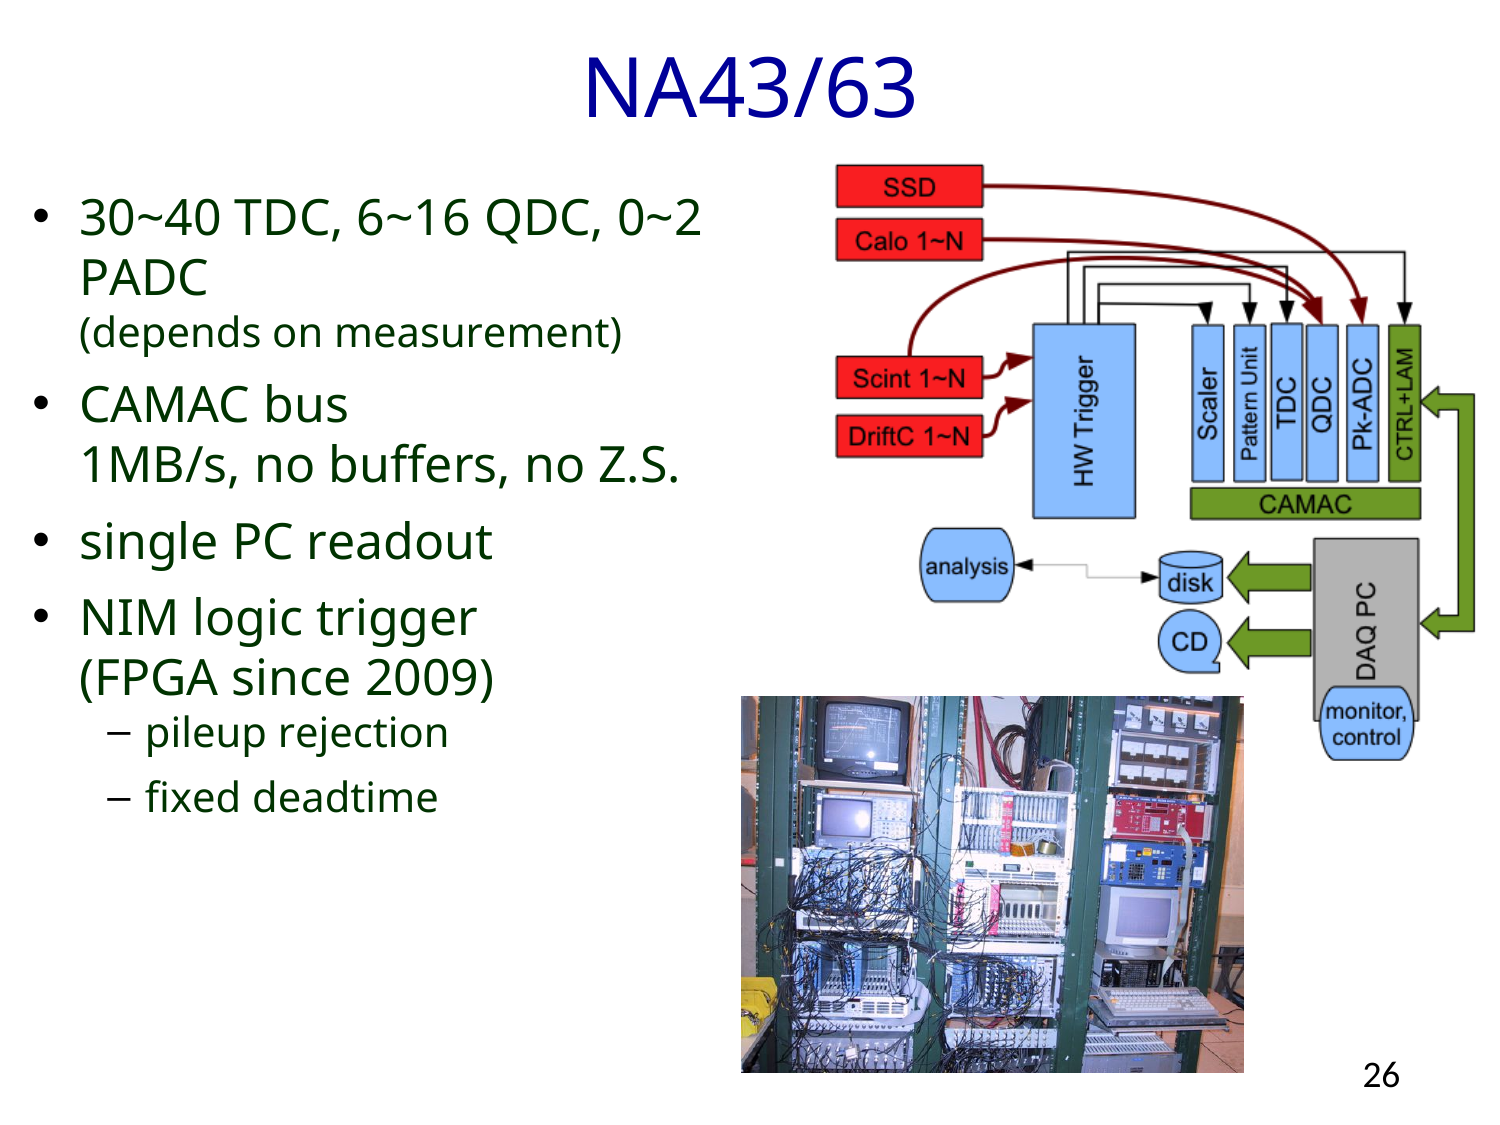

# NA43/63
30~40 TDC, 6~16 QDC, 0~2 PADC
(depends on measurement)
CAMAC bus
1MB/s, no buffers, no Z.S.
single PC readout
NIM logic trigger
(FPGA since 2009)
pileup rejection
fixed deadtime
26